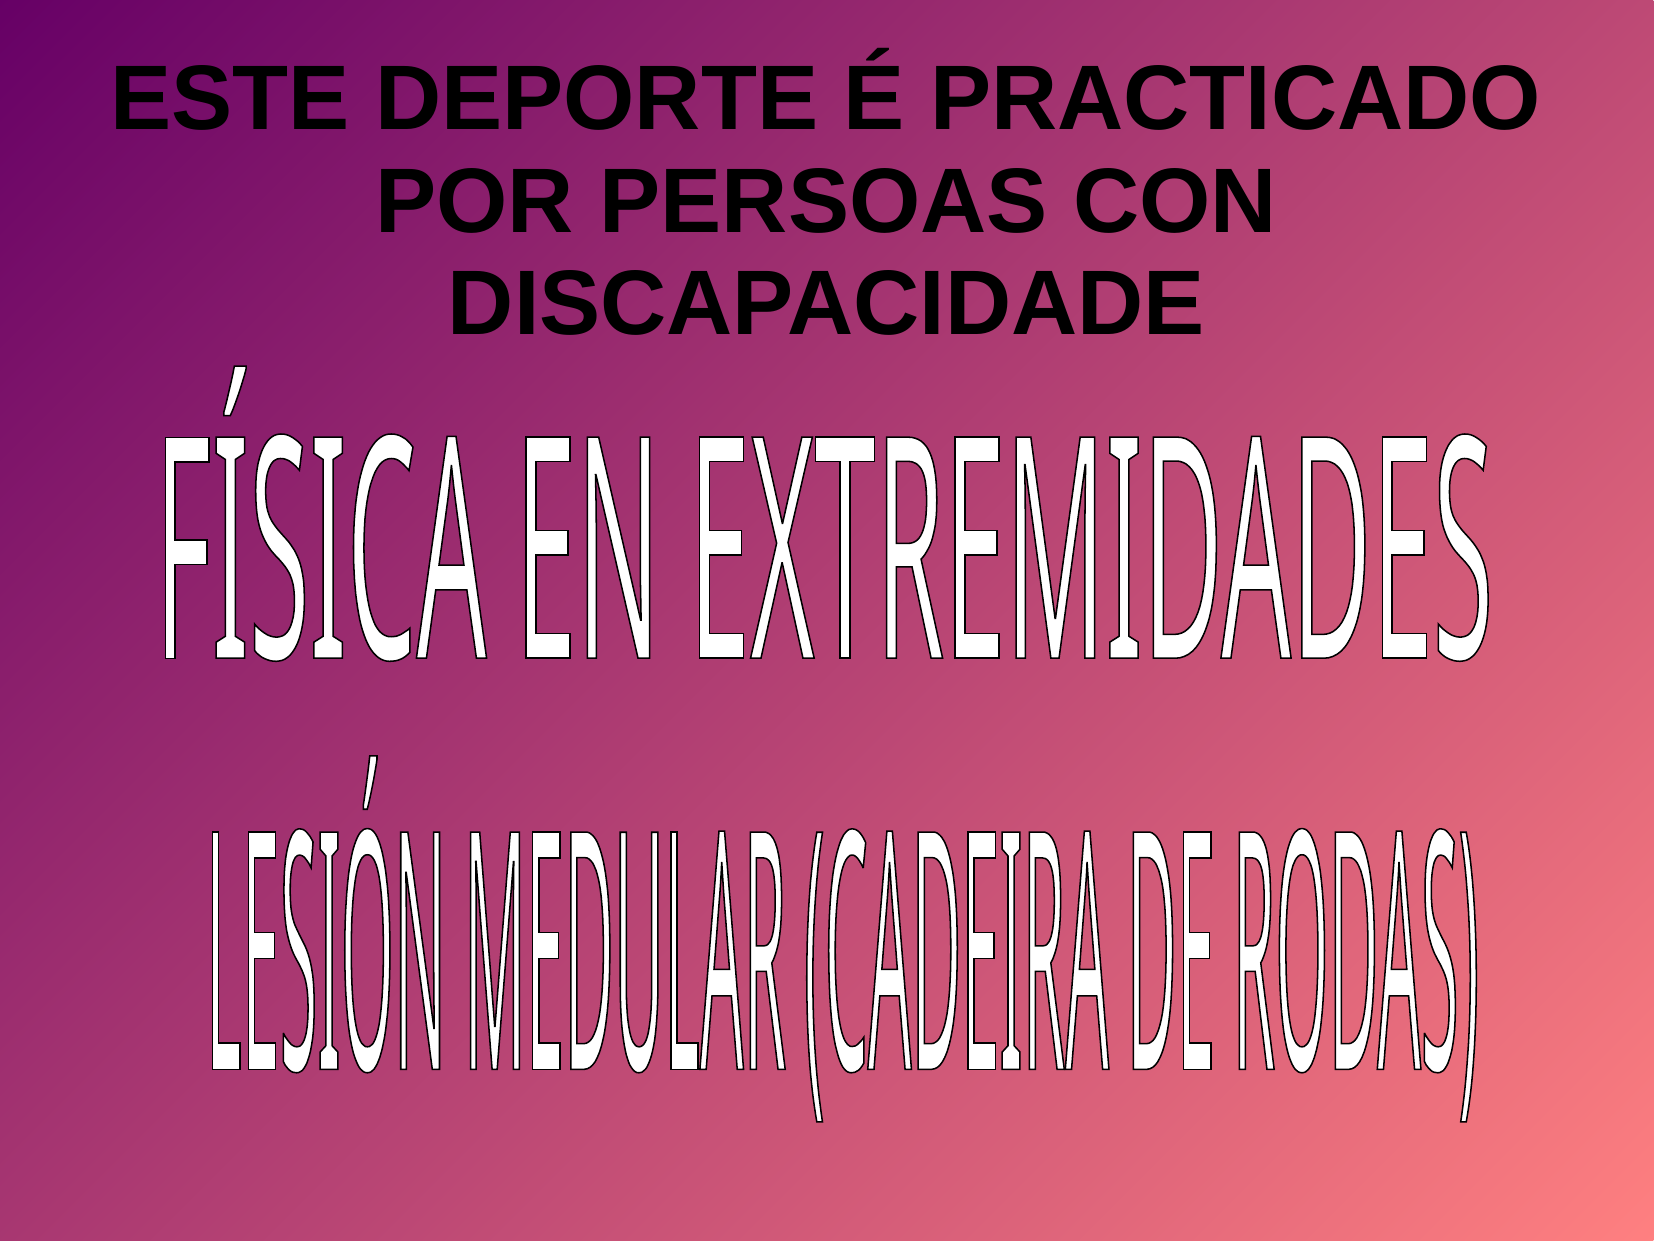

# ESTE DEPORTE É PRACTICADO POR PERSOAS CON DISCAPACIDADE
FÍSICA EN EXTREMIDADES
LESIÓN MEDULAR (CADEIRA DE RODAS)